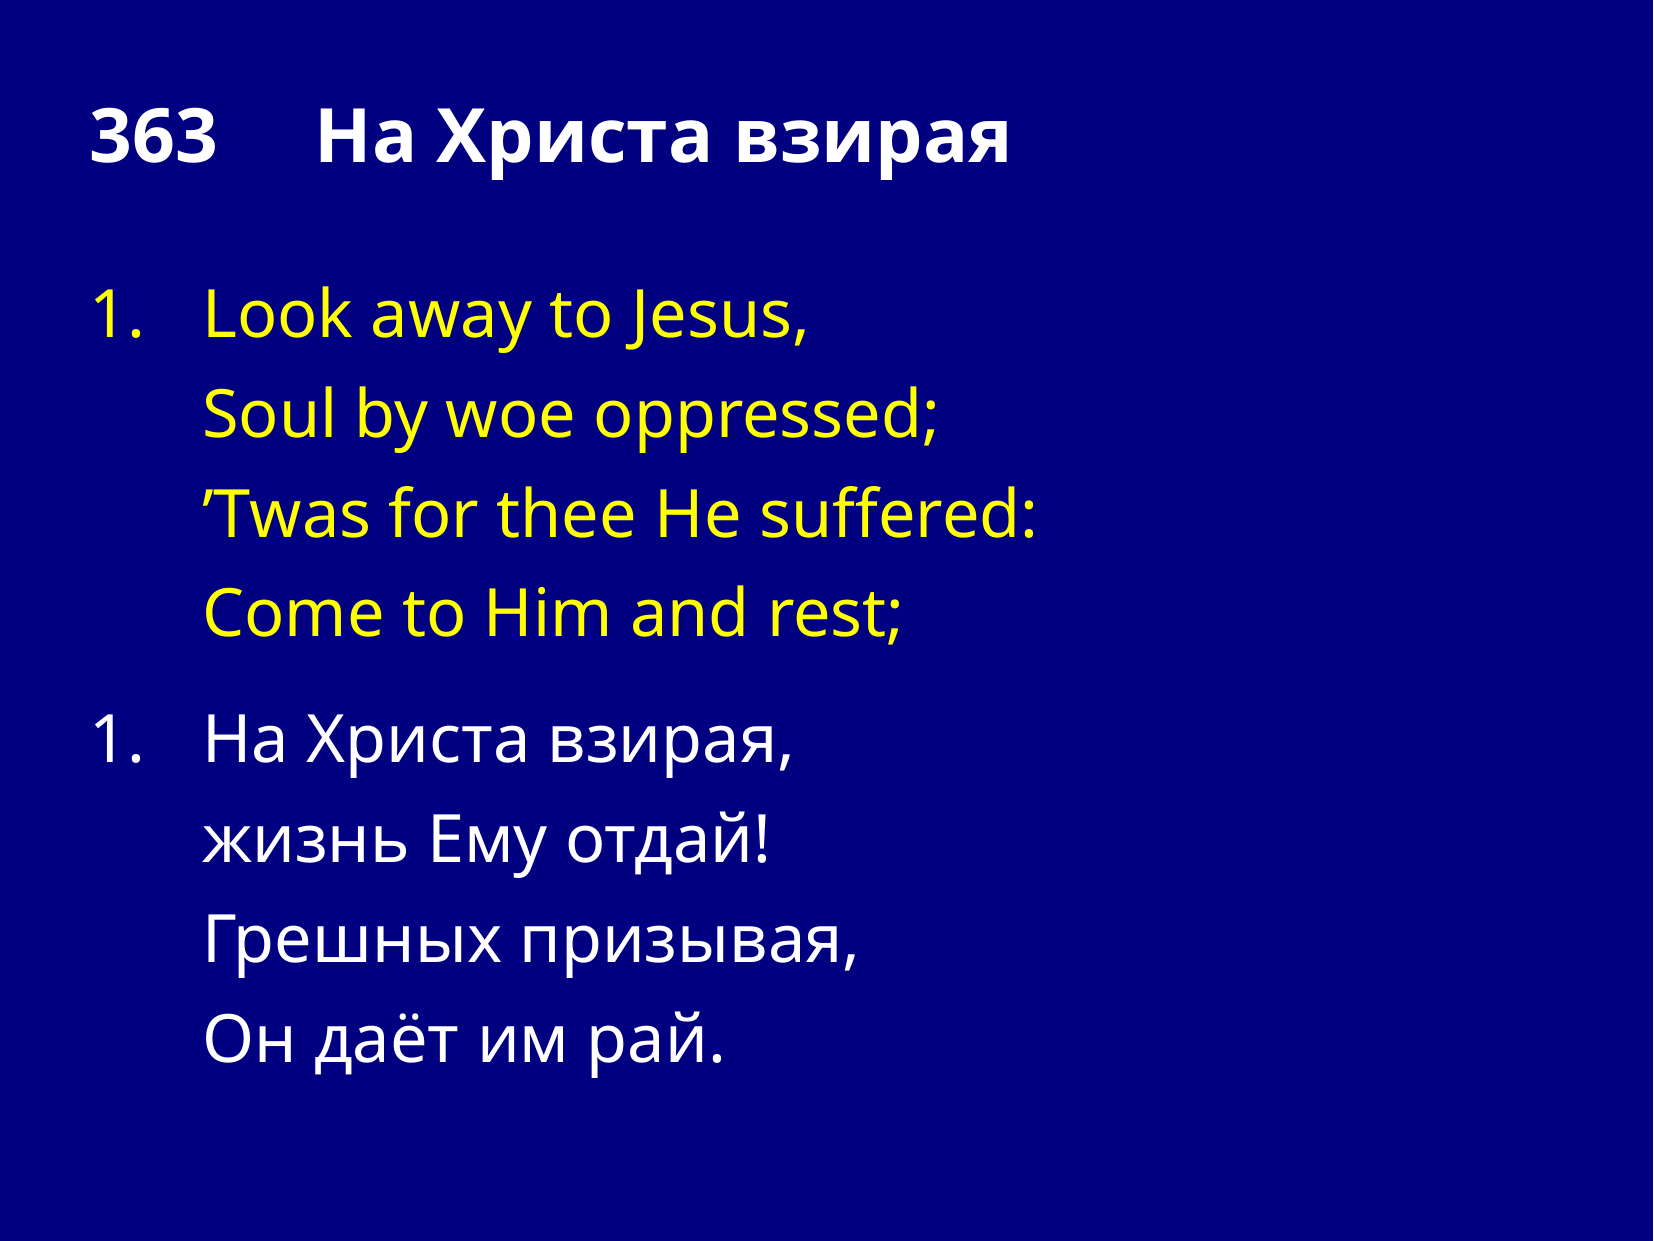

363	На Христа взирая
1.	Look away to Jesus,
	Soul by woe oppressed;
	’Twas for thee He suffered:
	Come to Him and rest;
1.	На Христа взирая,
	жизнь Ему отдай!
	Грешных призывая,
	Он даёт им рай.